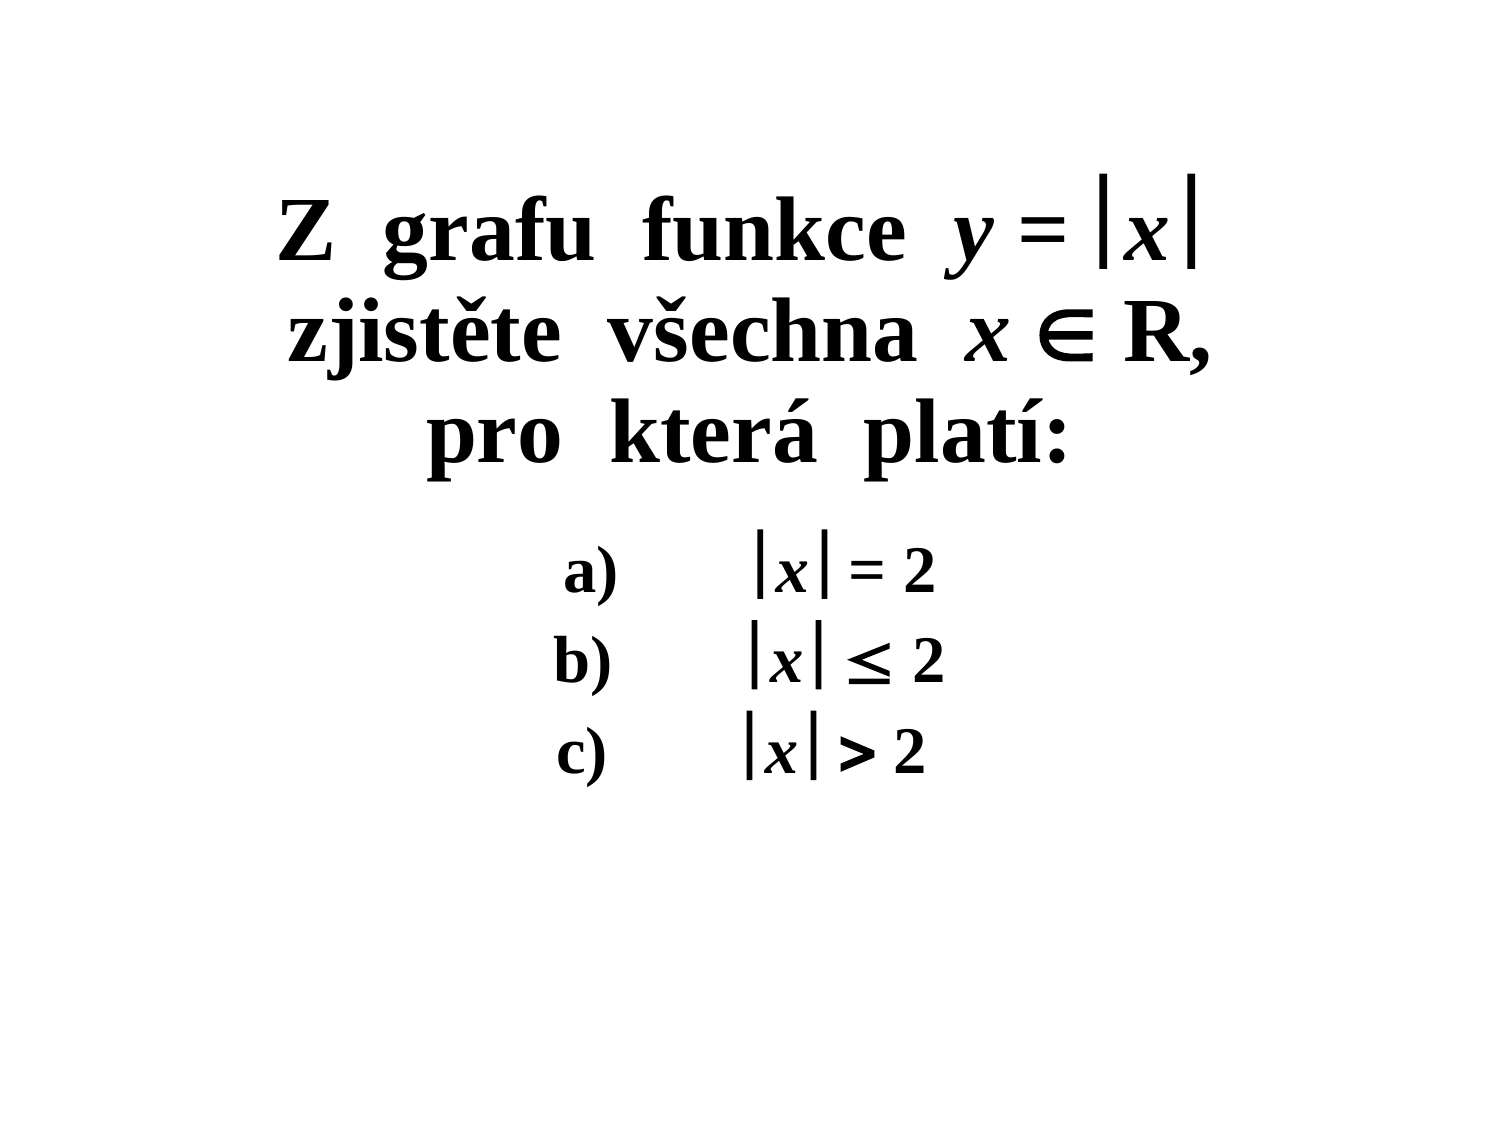

# Z  grafu funkce y = x zjistěte všechna x  R, pro která platí:
a)        x = 2
b)        x  2
c) x  2